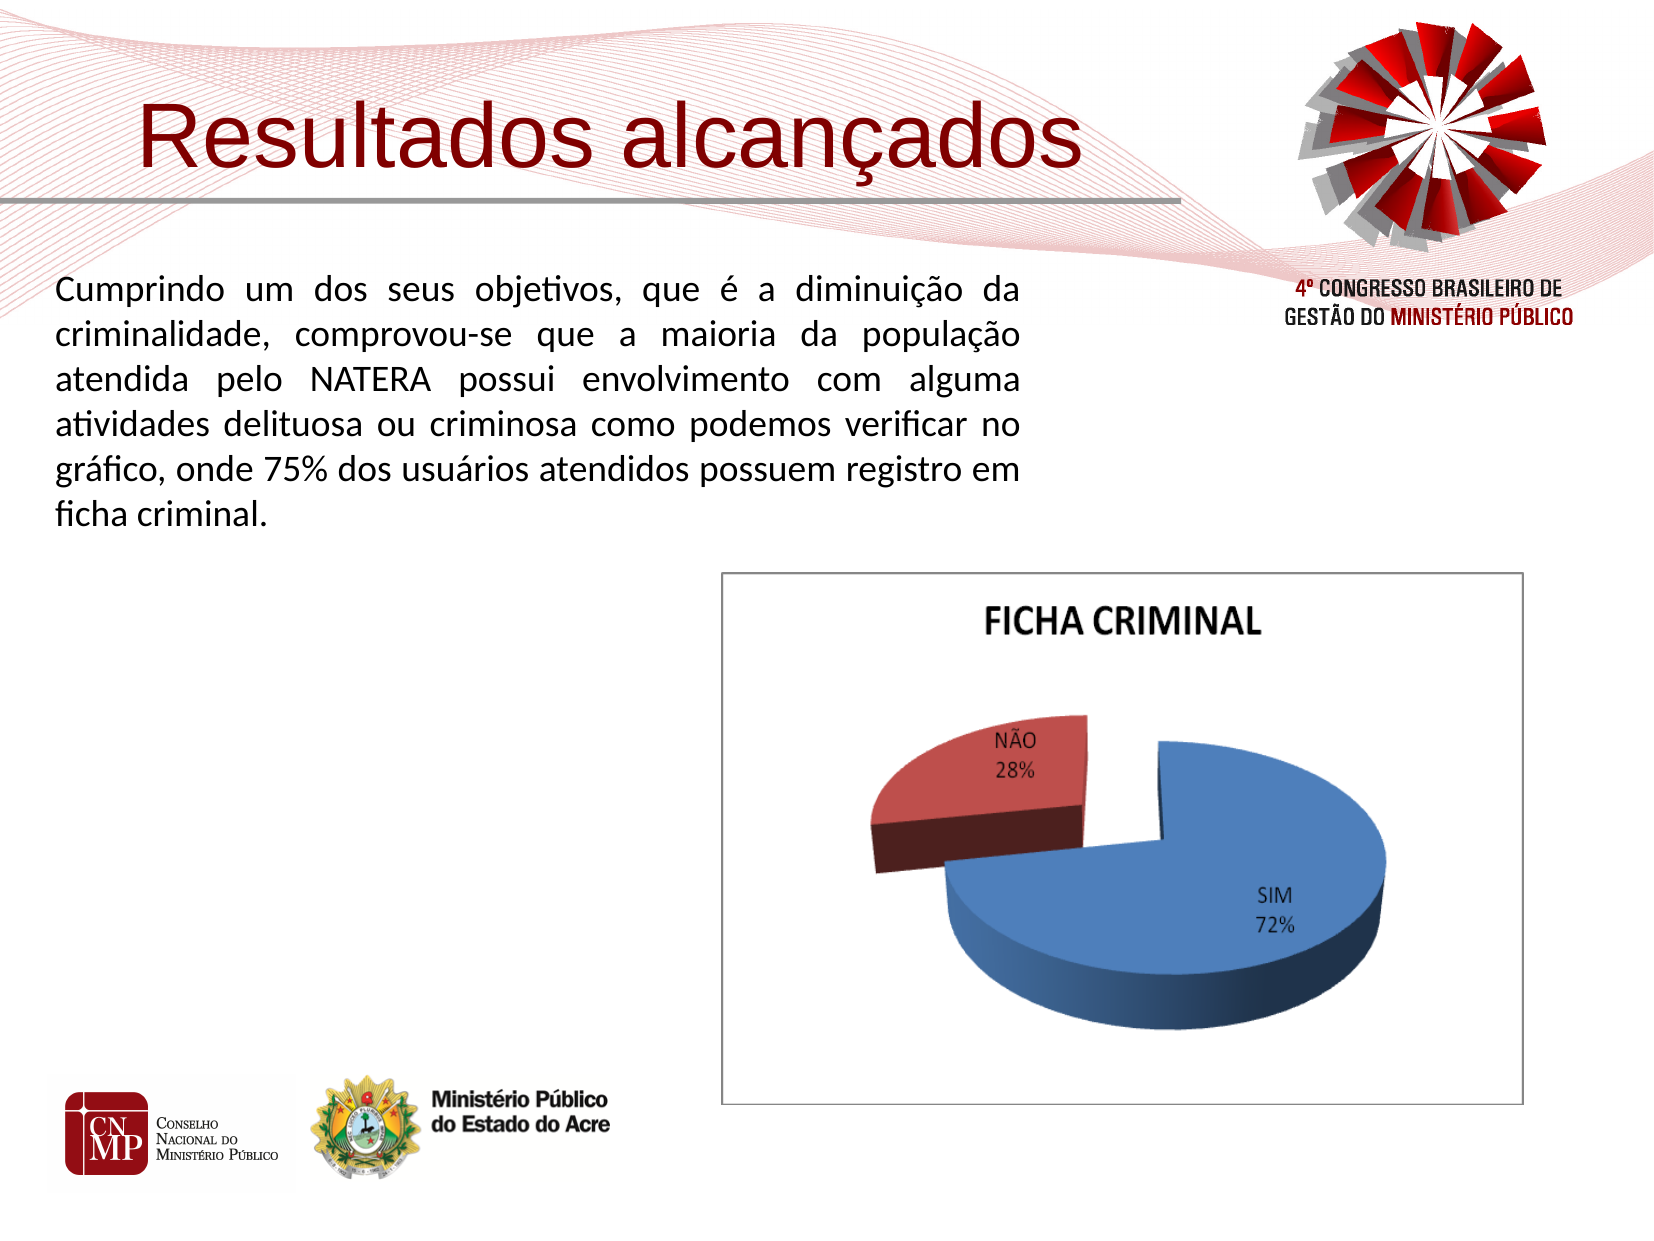

Resultados alcançados
Cumprindo um dos seus objetivos, que é a diminuição da criminalidade, comprovou-se que a maioria da população atendida pelo NATERA possui envolvimento com alguma atividades delituosa ou criminosa como podemos verificar no gráfico, onde 75% dos usuários atendidos possuem registro em ficha criminal.